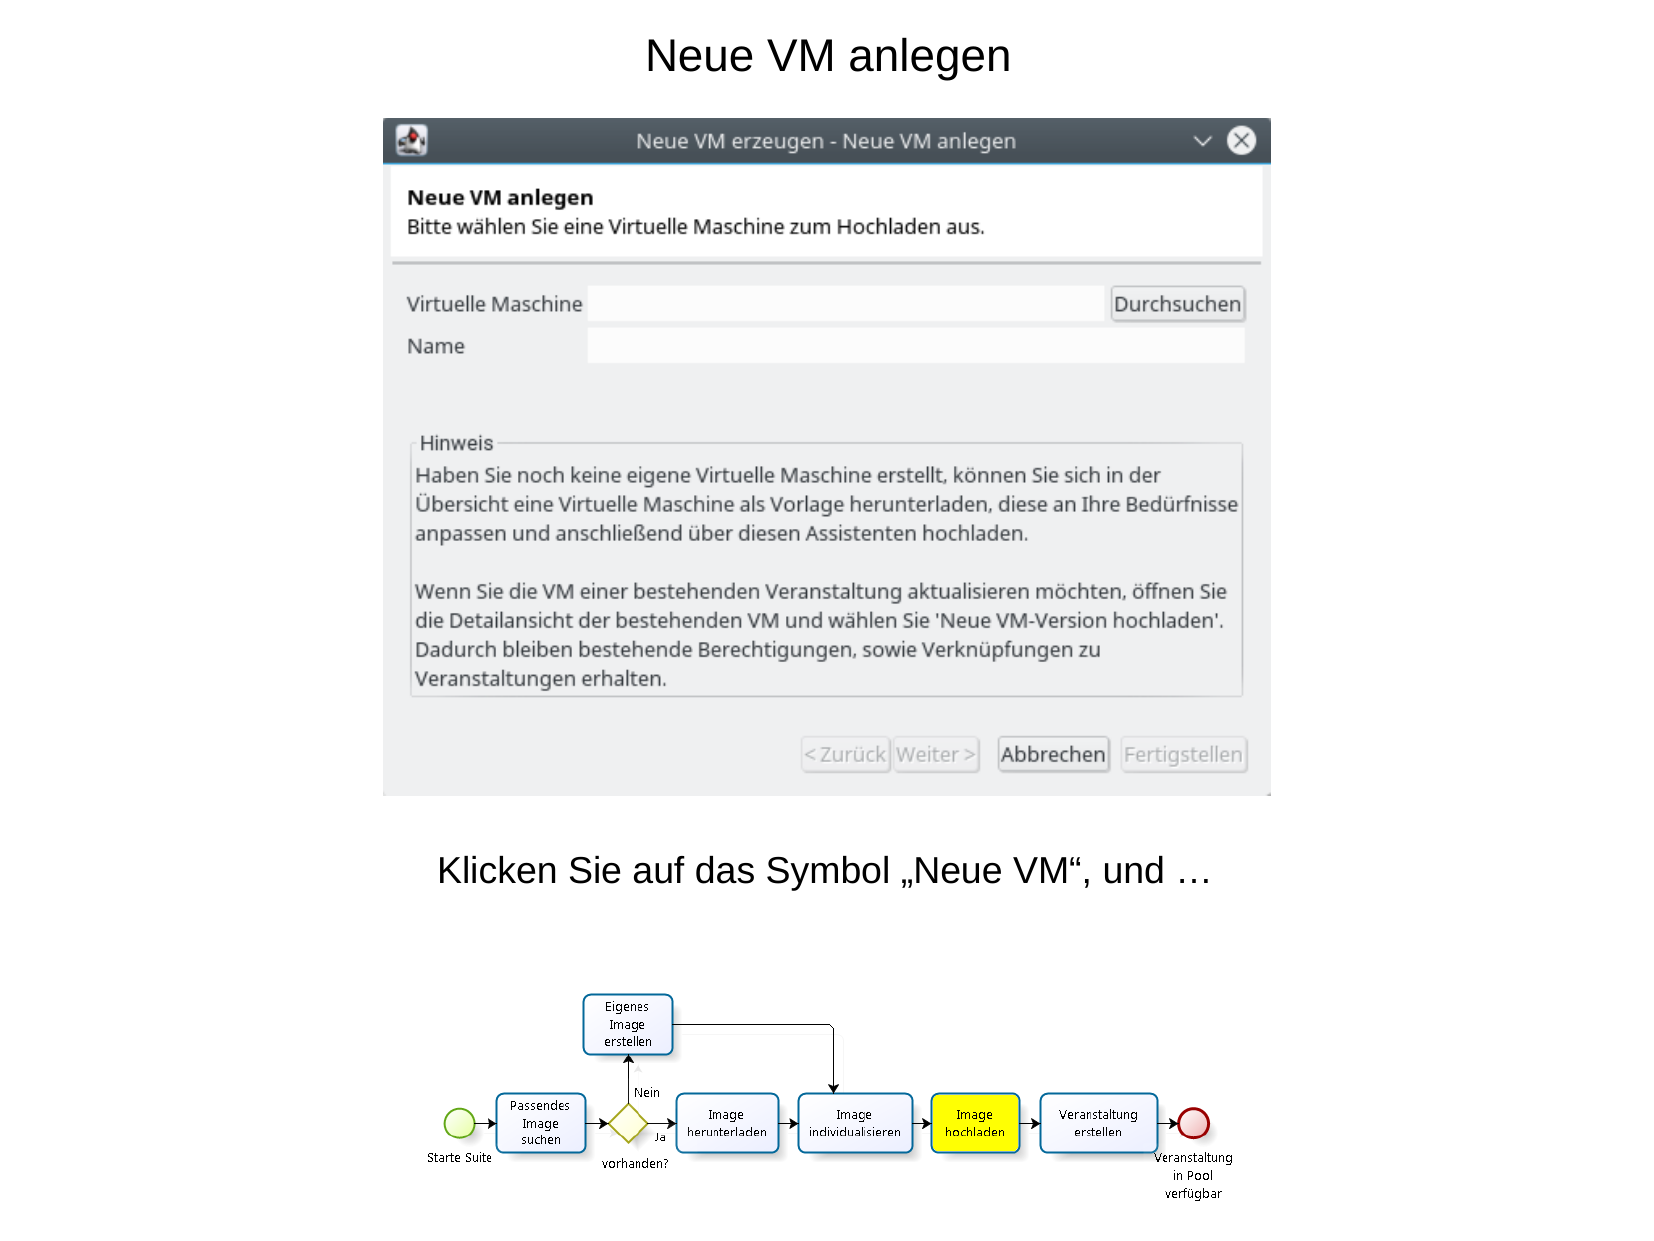

# Neue VM anlegen
Klicken Sie auf das Symbol „Neue VM“, und …